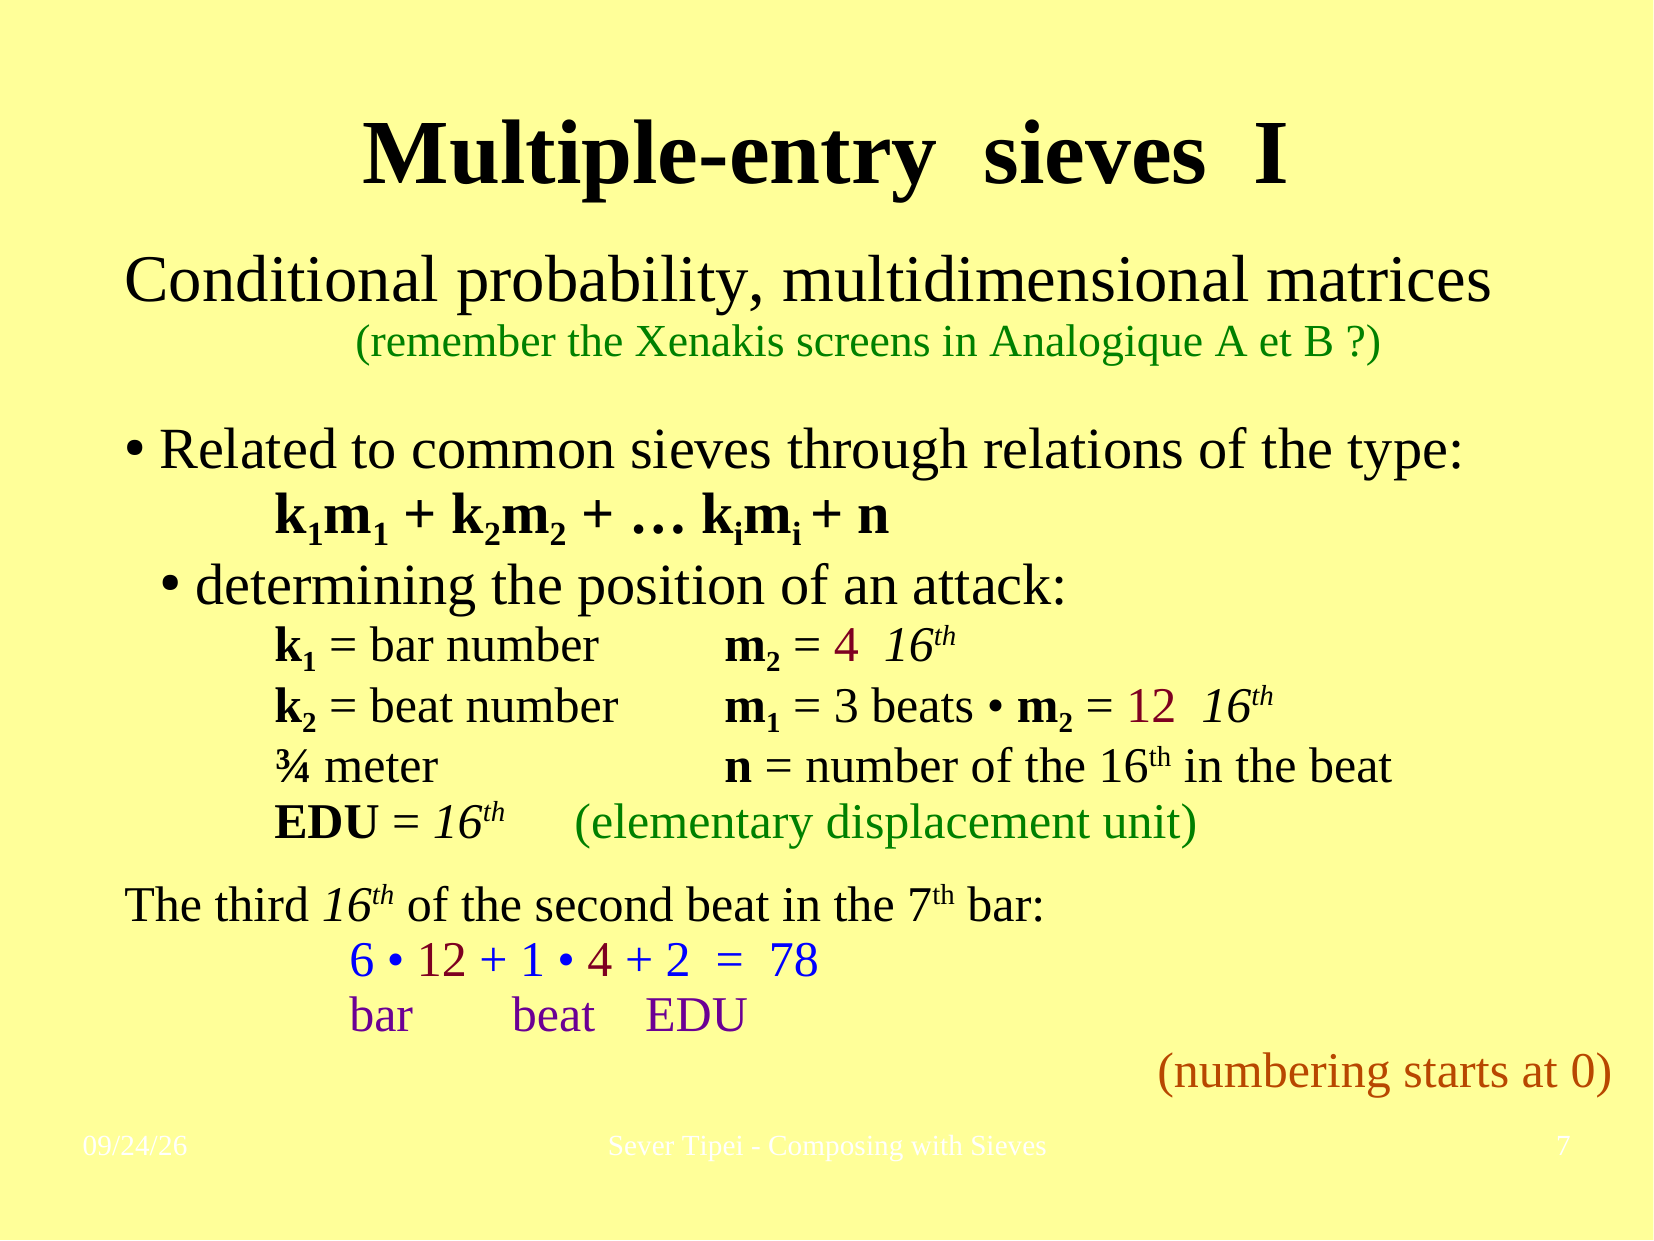

# Multiple-entry sieves I
Conditional probability, multidimensional matrices
(remember the Xenakis screens in Analogique A et B ?)
 Related to common sieves through relations of the type:
		k1m1 + k2m2 + … kimi + n
determining the position of an attack:
		k1 = bar number		m2 = 4 16th
		k2 = beat number		m1 = 3 beats • m2 = 12 16th
		¾ meter				n = number of the 16th in the beat
		EDU = 16th	(elementary displacement unit)
The third 16th of the second beat in the 7th bar:
			6 • 12 + 1 • 4 + 2 = 78
			bar		 beat EDU
(numbering starts at 0)
Sever Tipei - Composing with Sieves
7